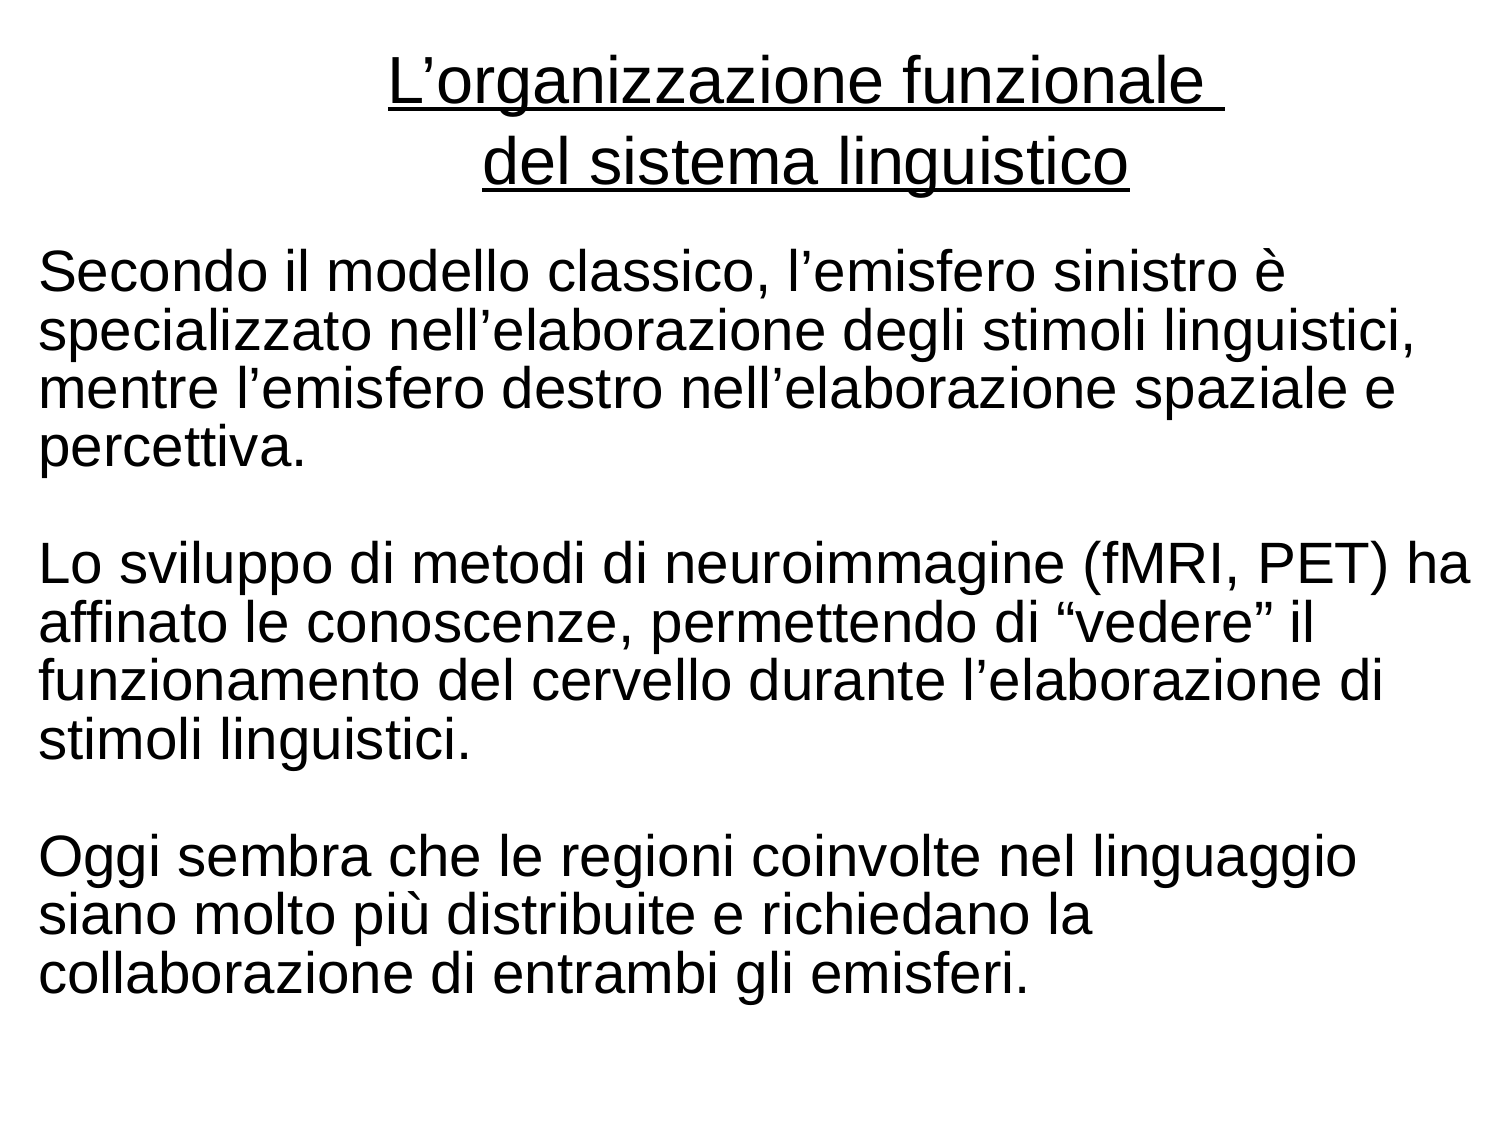

L’organizzazione funzionale
del sistema linguistico
Secondo il modello classico, l’emisfero sinistro è specializzato nell’elaborazione degli stimoli linguistici, mentre l’emisfero destro nell’elaborazione spaziale e percettiva.
Lo sviluppo di metodi di neuroimmagine (fMRI, PET) ha affinato le conoscenze, permettendo di “vedere” il funzionamento del cervello durante l’elaborazione di stimoli linguistici.
Oggi sembra che le regioni coinvolte nel linguaggio siano molto più distribuite e richiedano la collaborazione di entrambi gli emisferi.